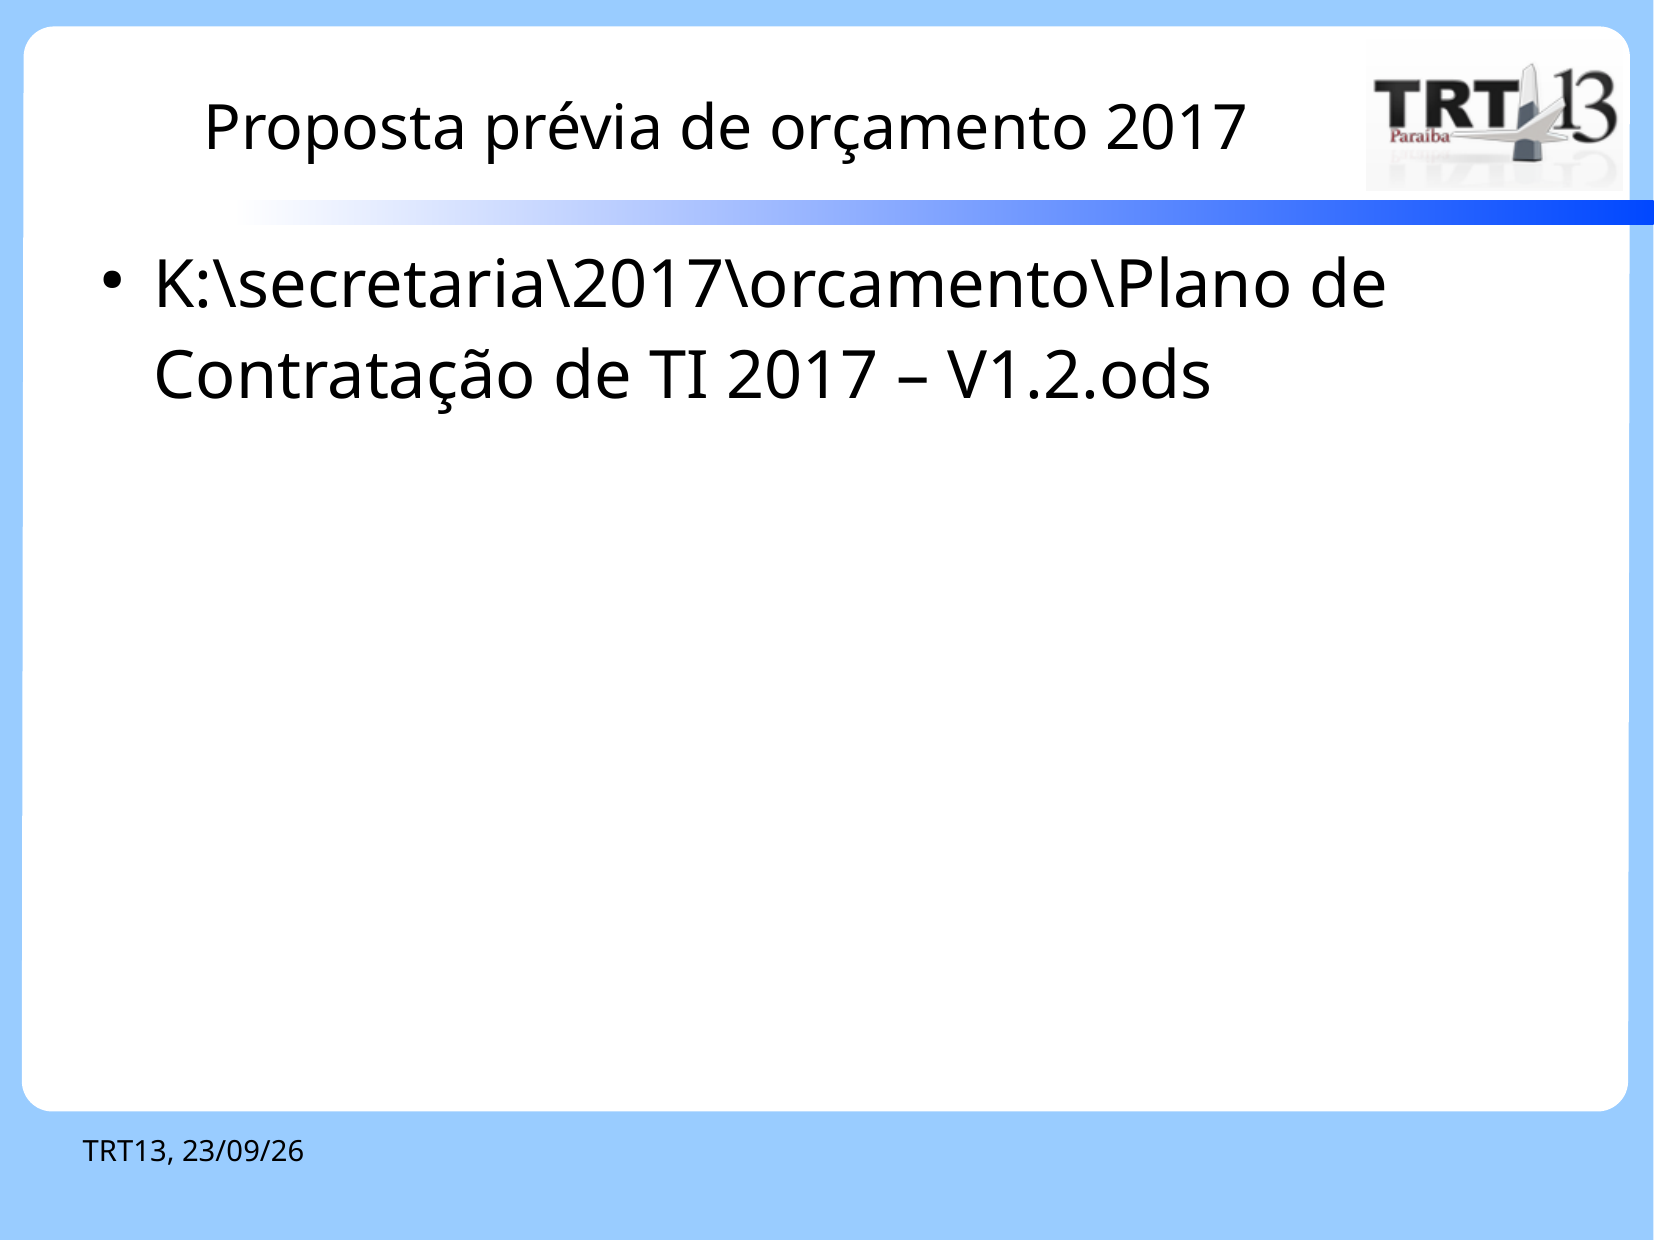

# Proposta prévia de orçamento 2017
K:\secretaria\2017\orcamento\Plano de Contratação de TI 2017 – V1.2.ods